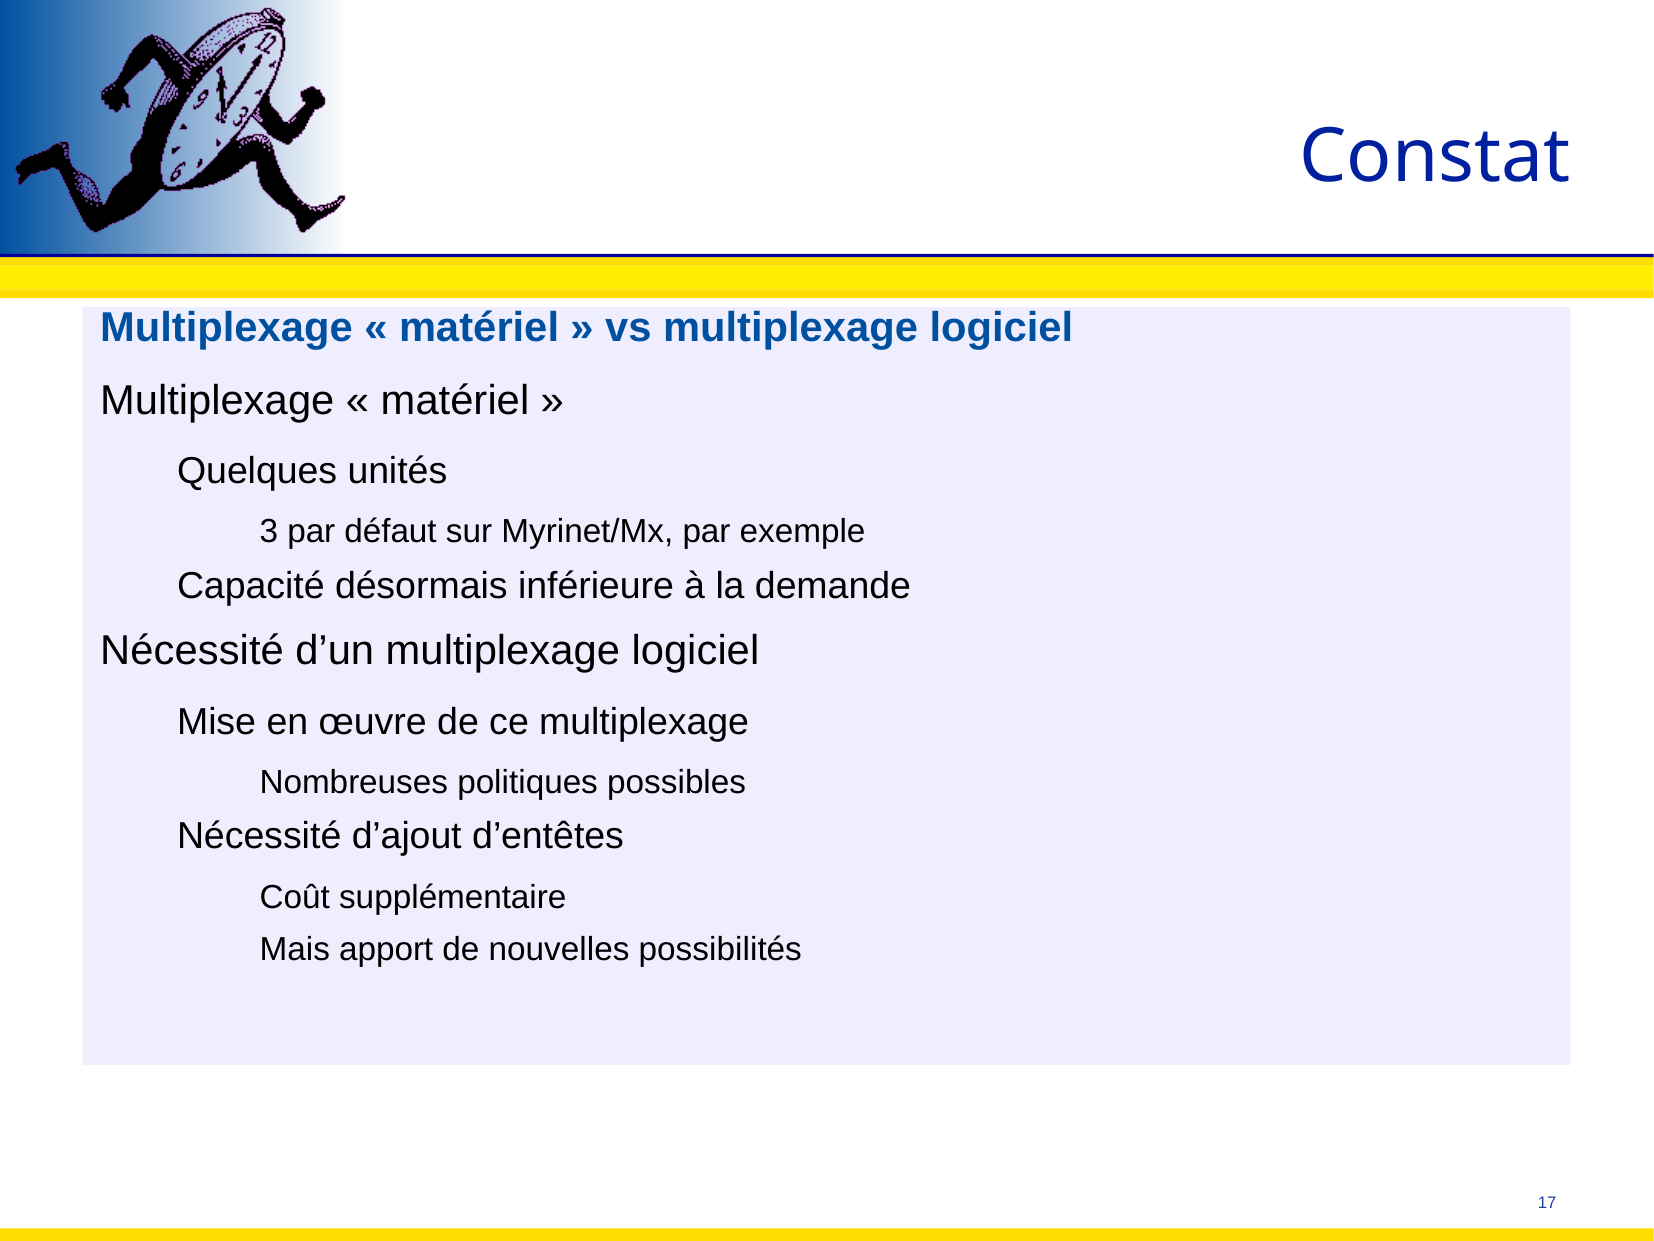

# Constat
Multiplexage « matériel » vs multiplexage logiciel
Multiplexage « matériel »
Quelques unités
3 par défaut sur Myrinet/Mx, par exemple
Capacité désormais inférieure à la demande
Nécessité d’un multiplexage logiciel
Mise en œuvre de ce multiplexage
Nombreuses politiques possibles
Nécessité d’ajout d’entêtes
Coût supplémentaire
Mais apport de nouvelles possibilités